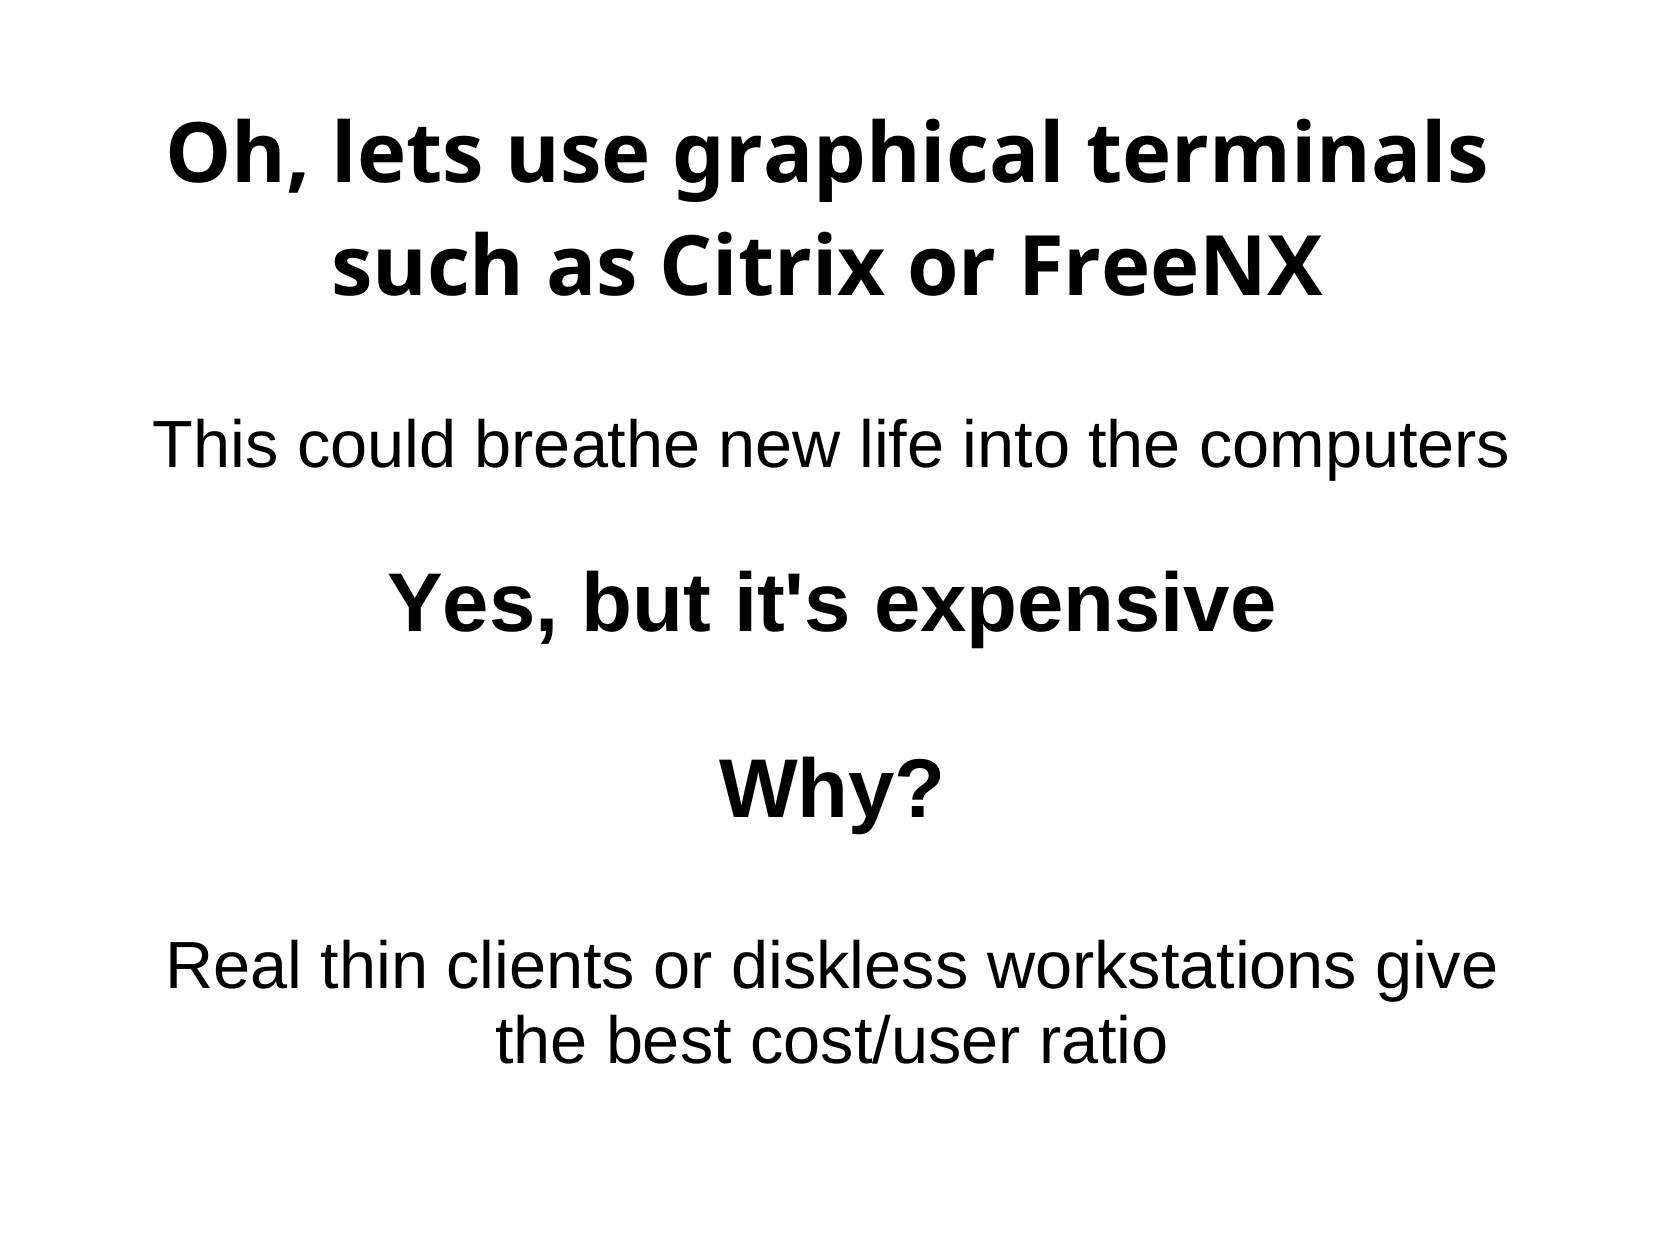

# Oh, lets use graphical terminals such as Citrix or FreeNX
This could breathe new life into the computers
Yes, but it's expensive
Why?
Real thin clients or diskless workstations give the best cost/user ratio